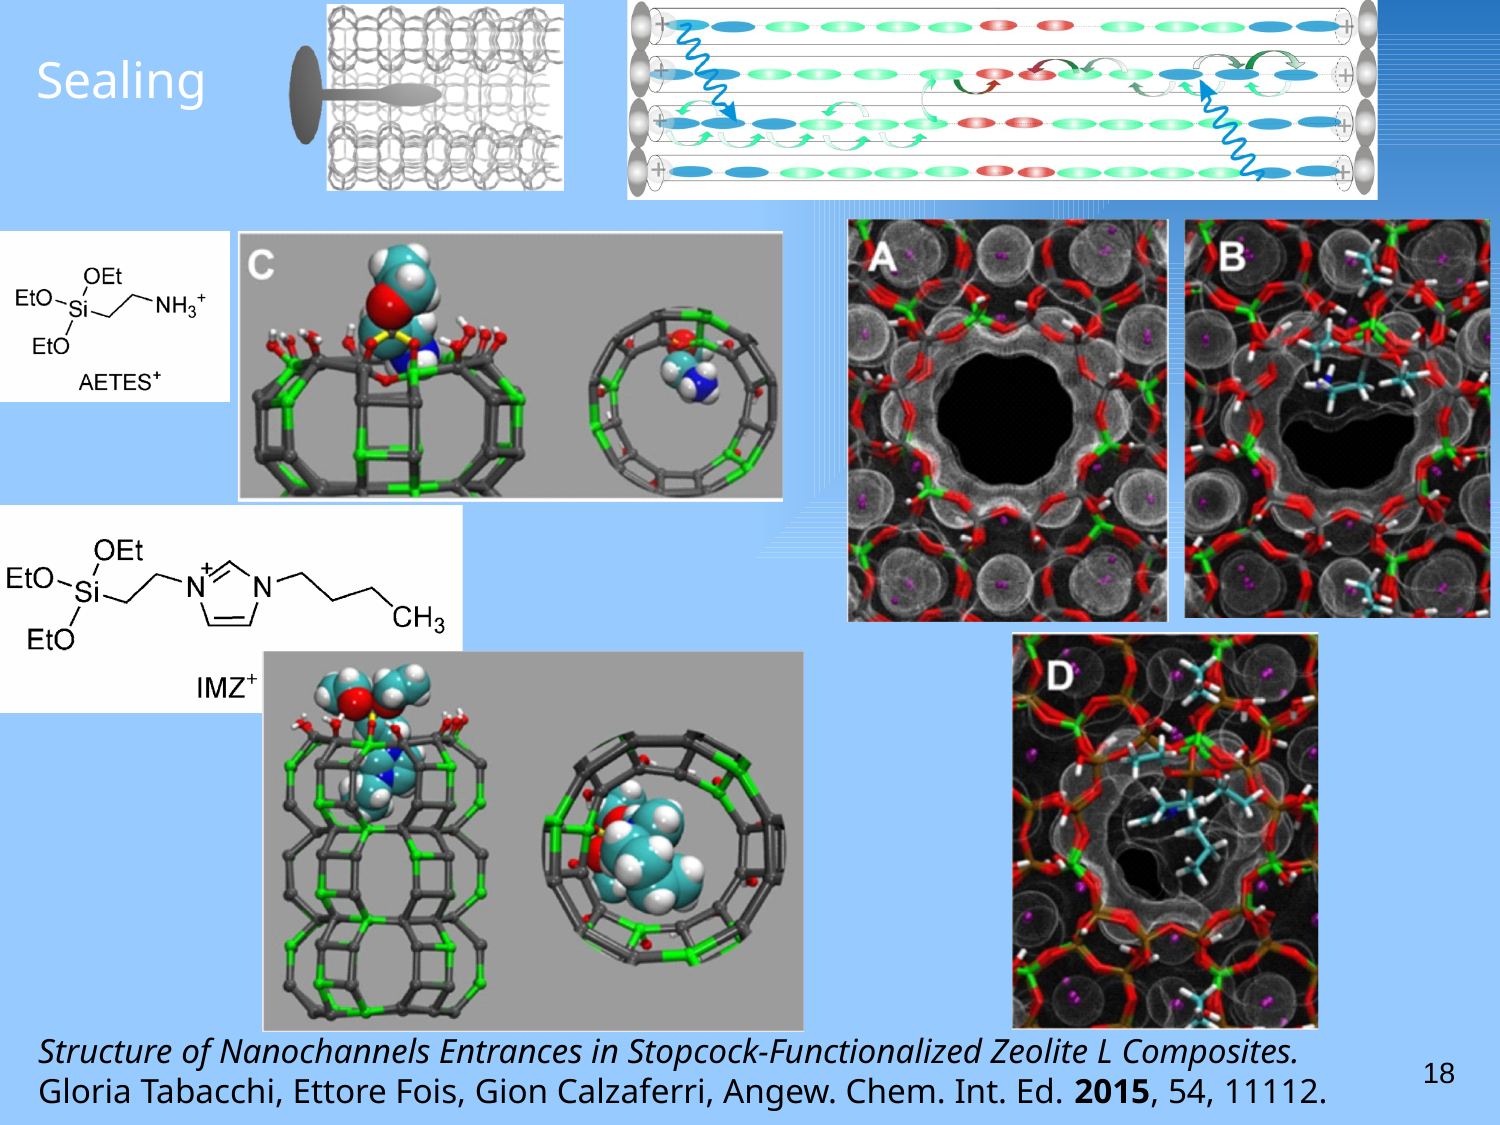

Sealing
Structure of Nanochannels Entrances in Stopcock-Functionalized Zeolite L Composites.
Gloria Tabacchi, Ettore Fois, Gion Calzaferri, Angew. Chem. Int. Ed. 2015, 54, 11112.